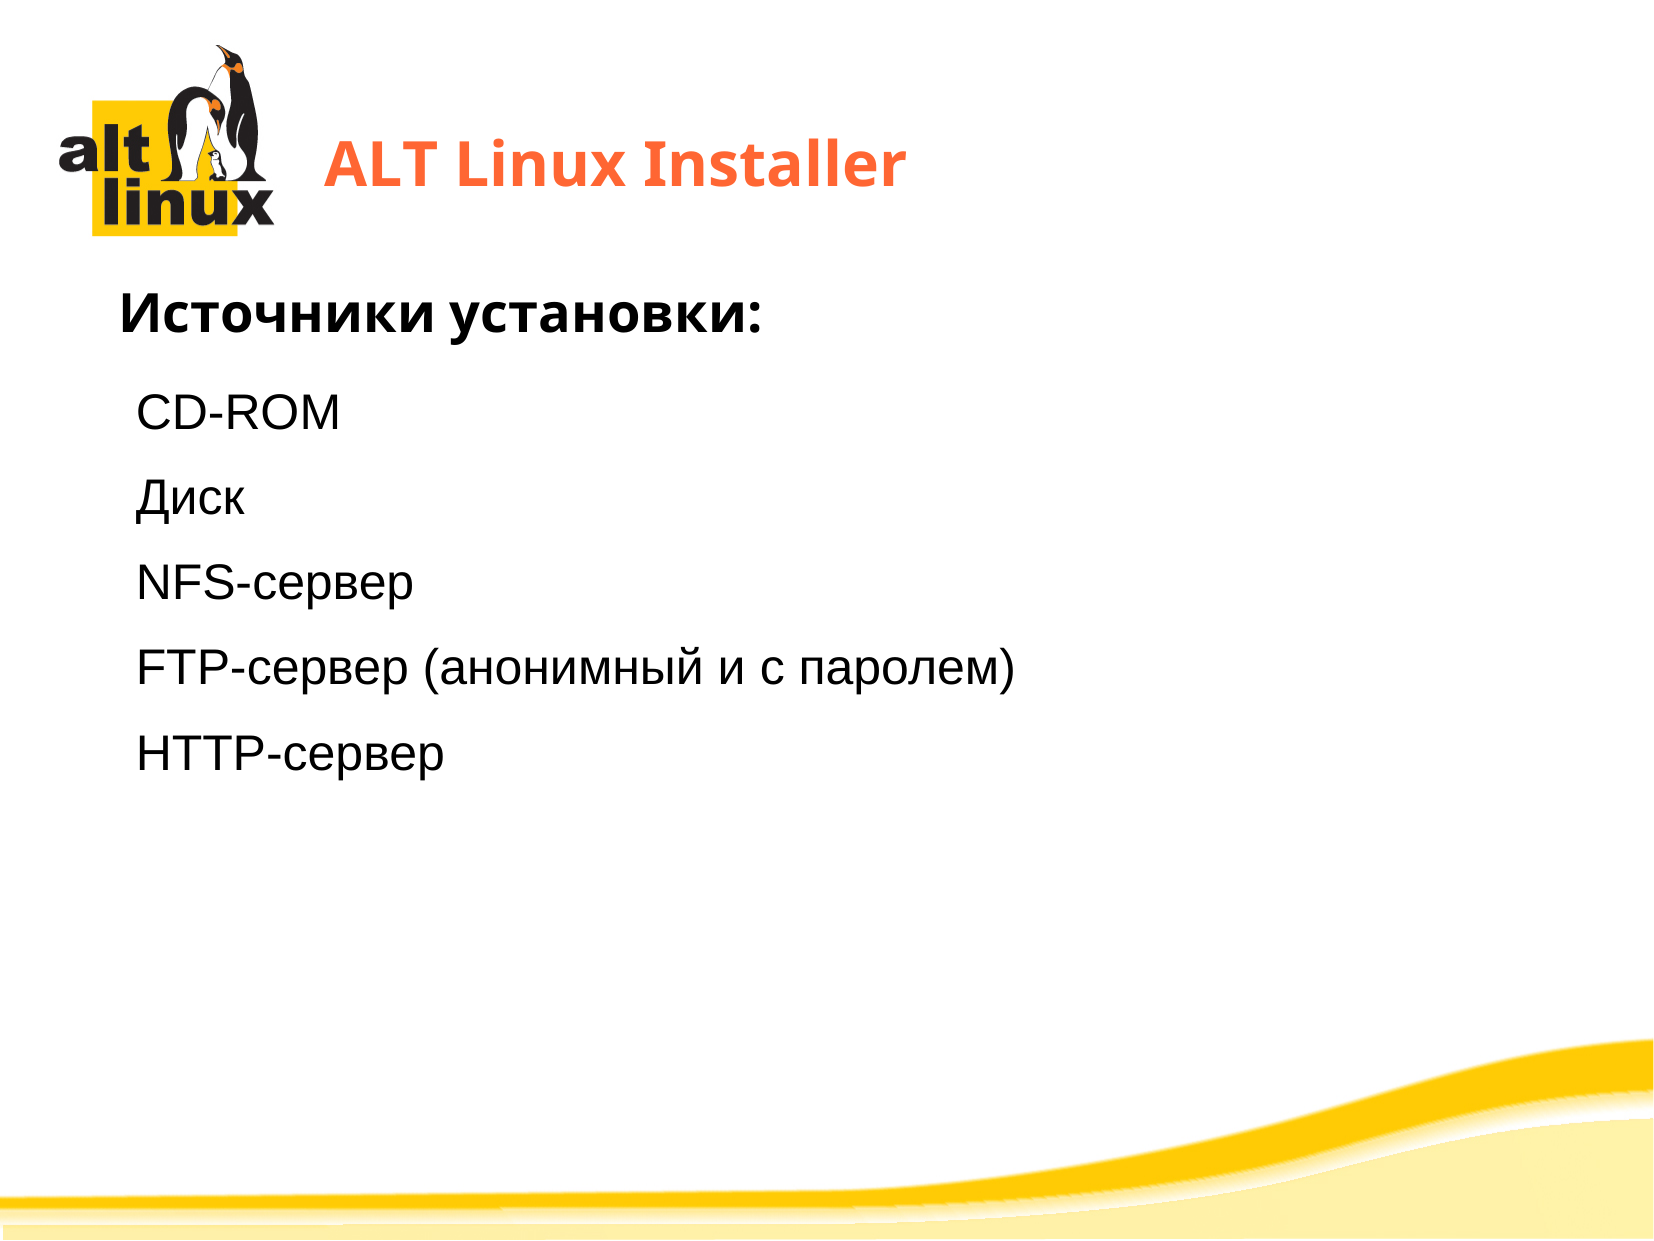

#
ALT Linux Installer
Источники установки:
CD-ROM
Диск
NFS-сервер
FTP-сервер (анонимный и с паролем)
HTTP-сервер